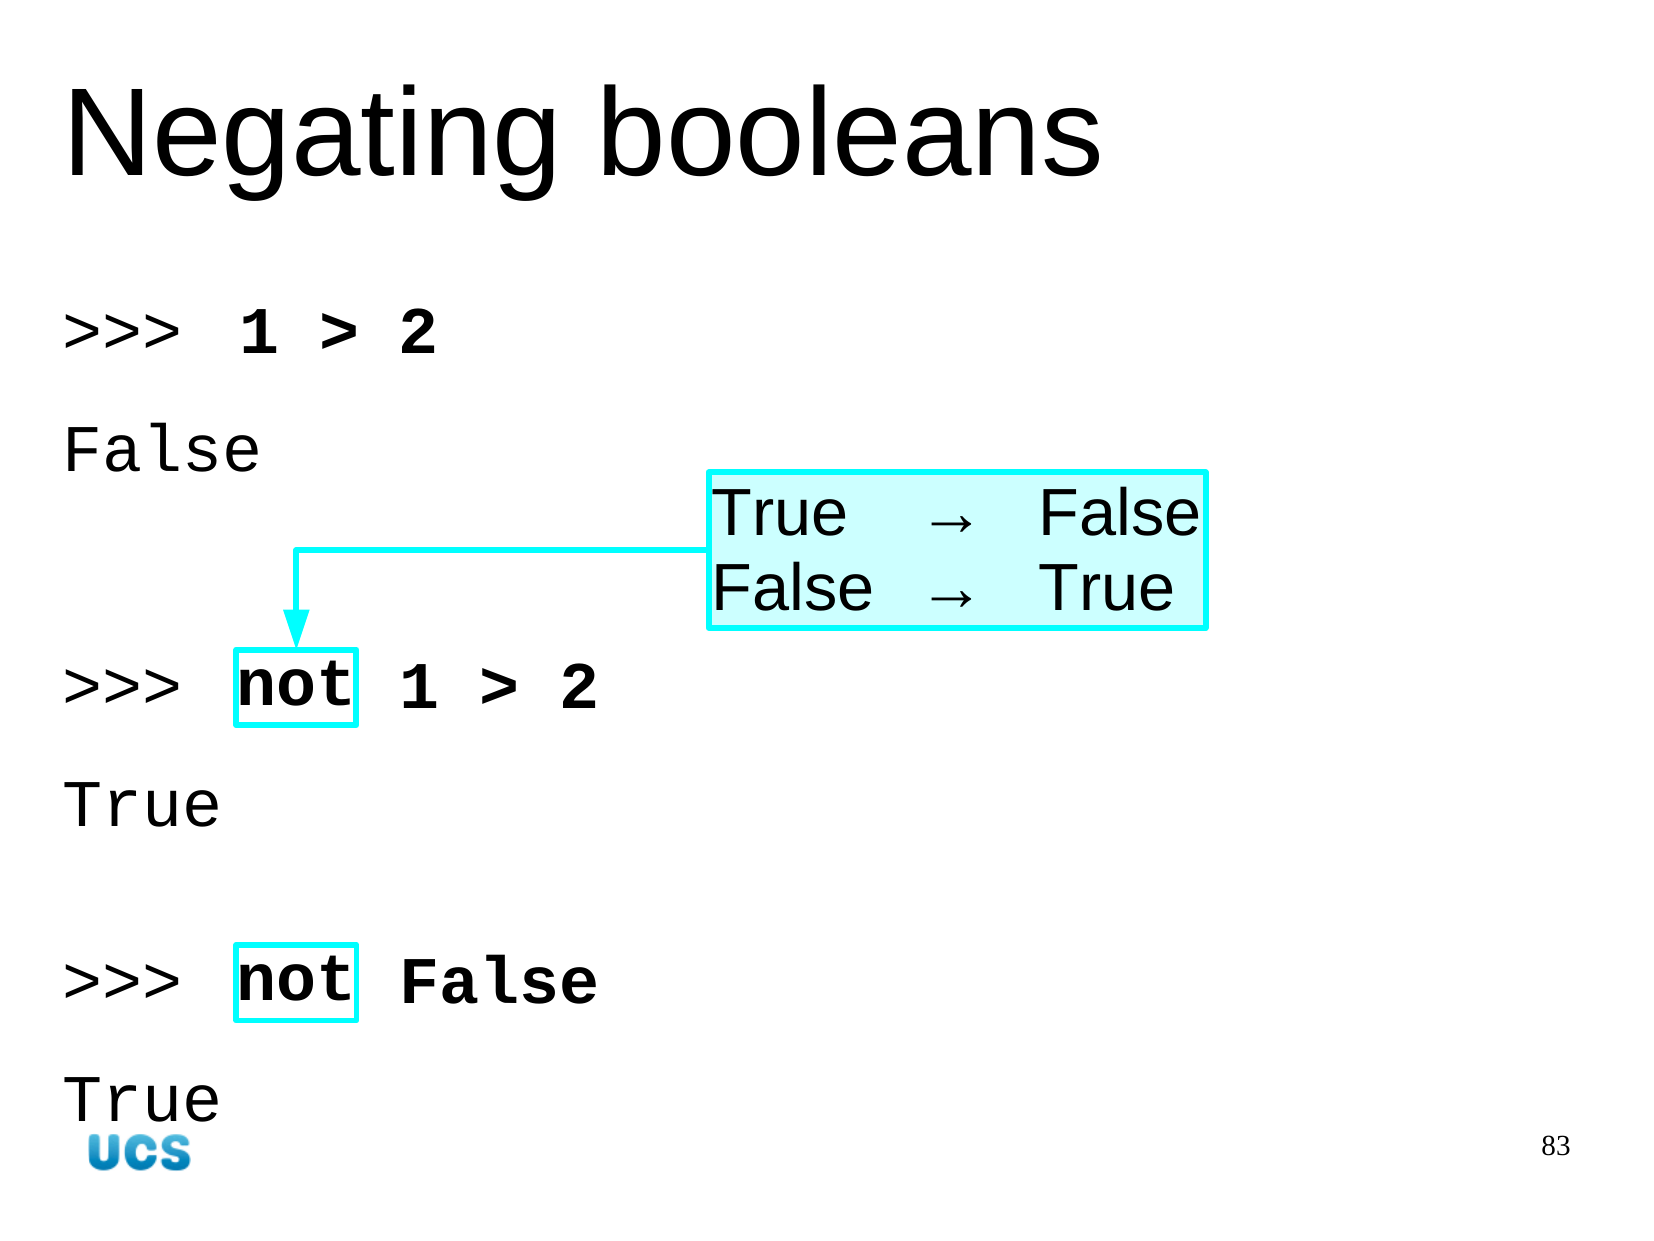

Negating booleans
>>>
1 > 2
False
True	→	False
False	→	True
>>>
not
1 > 2
True
>>>
not
False
True
83